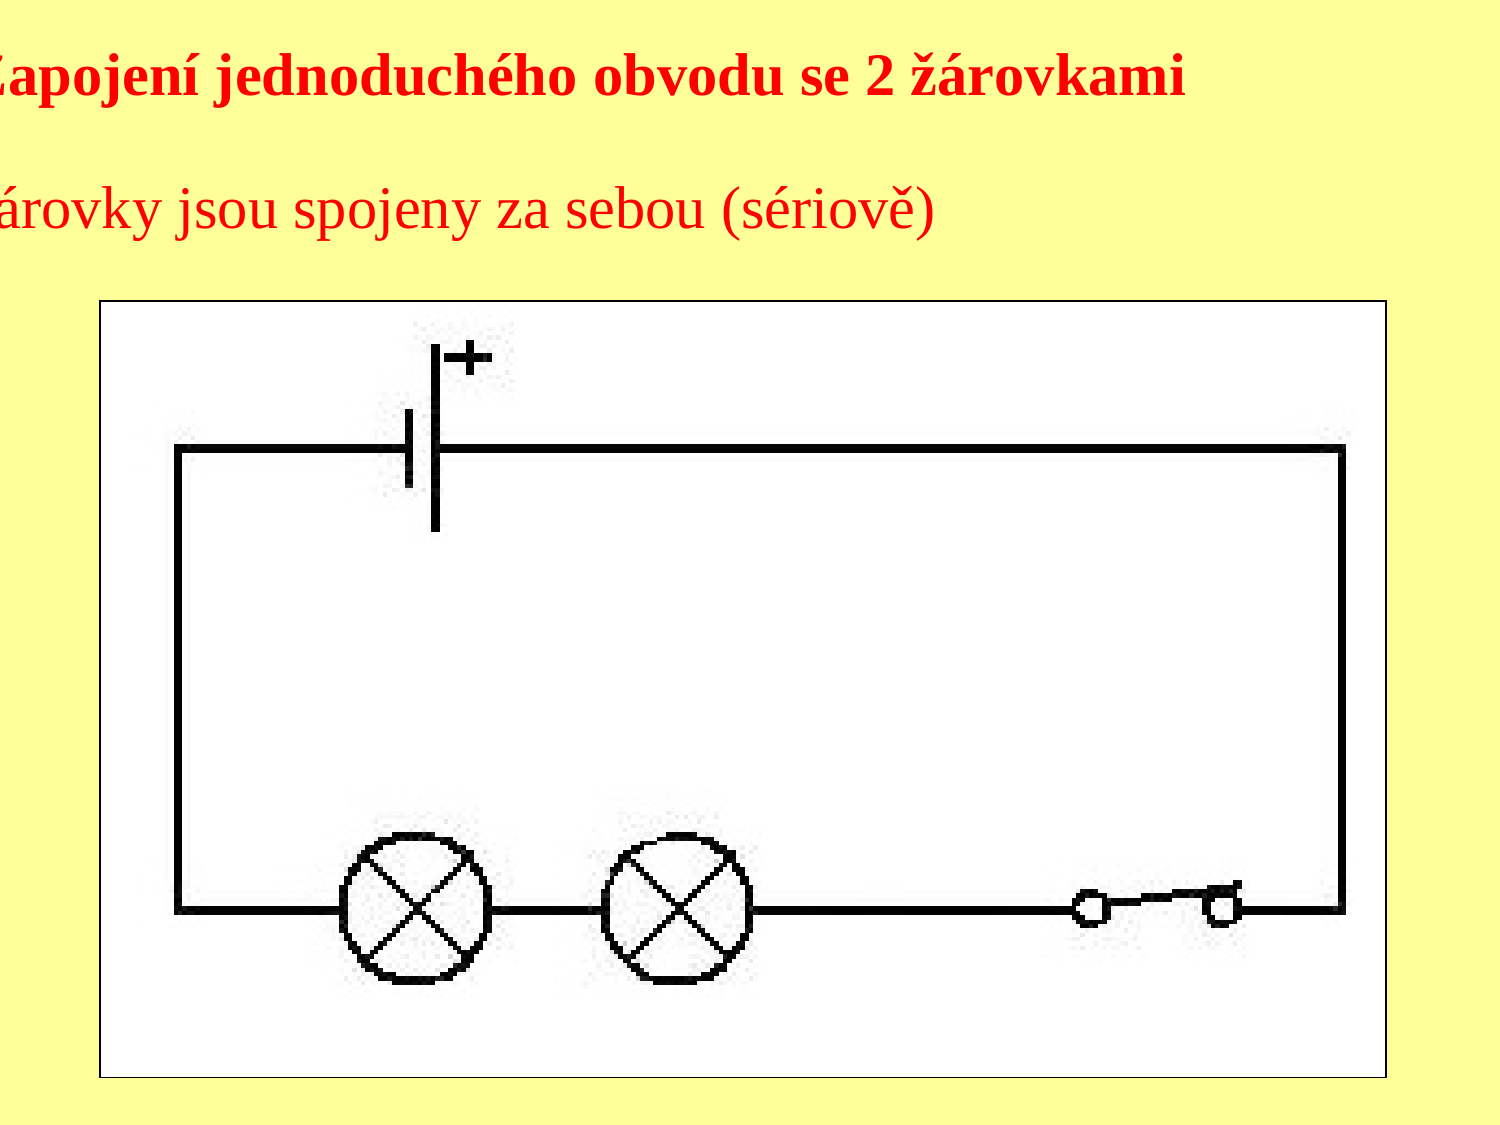

Zapojení jednoduchého obvodu se 2 žárovkami
žárovky jsou spojeny za sebou (sériově)